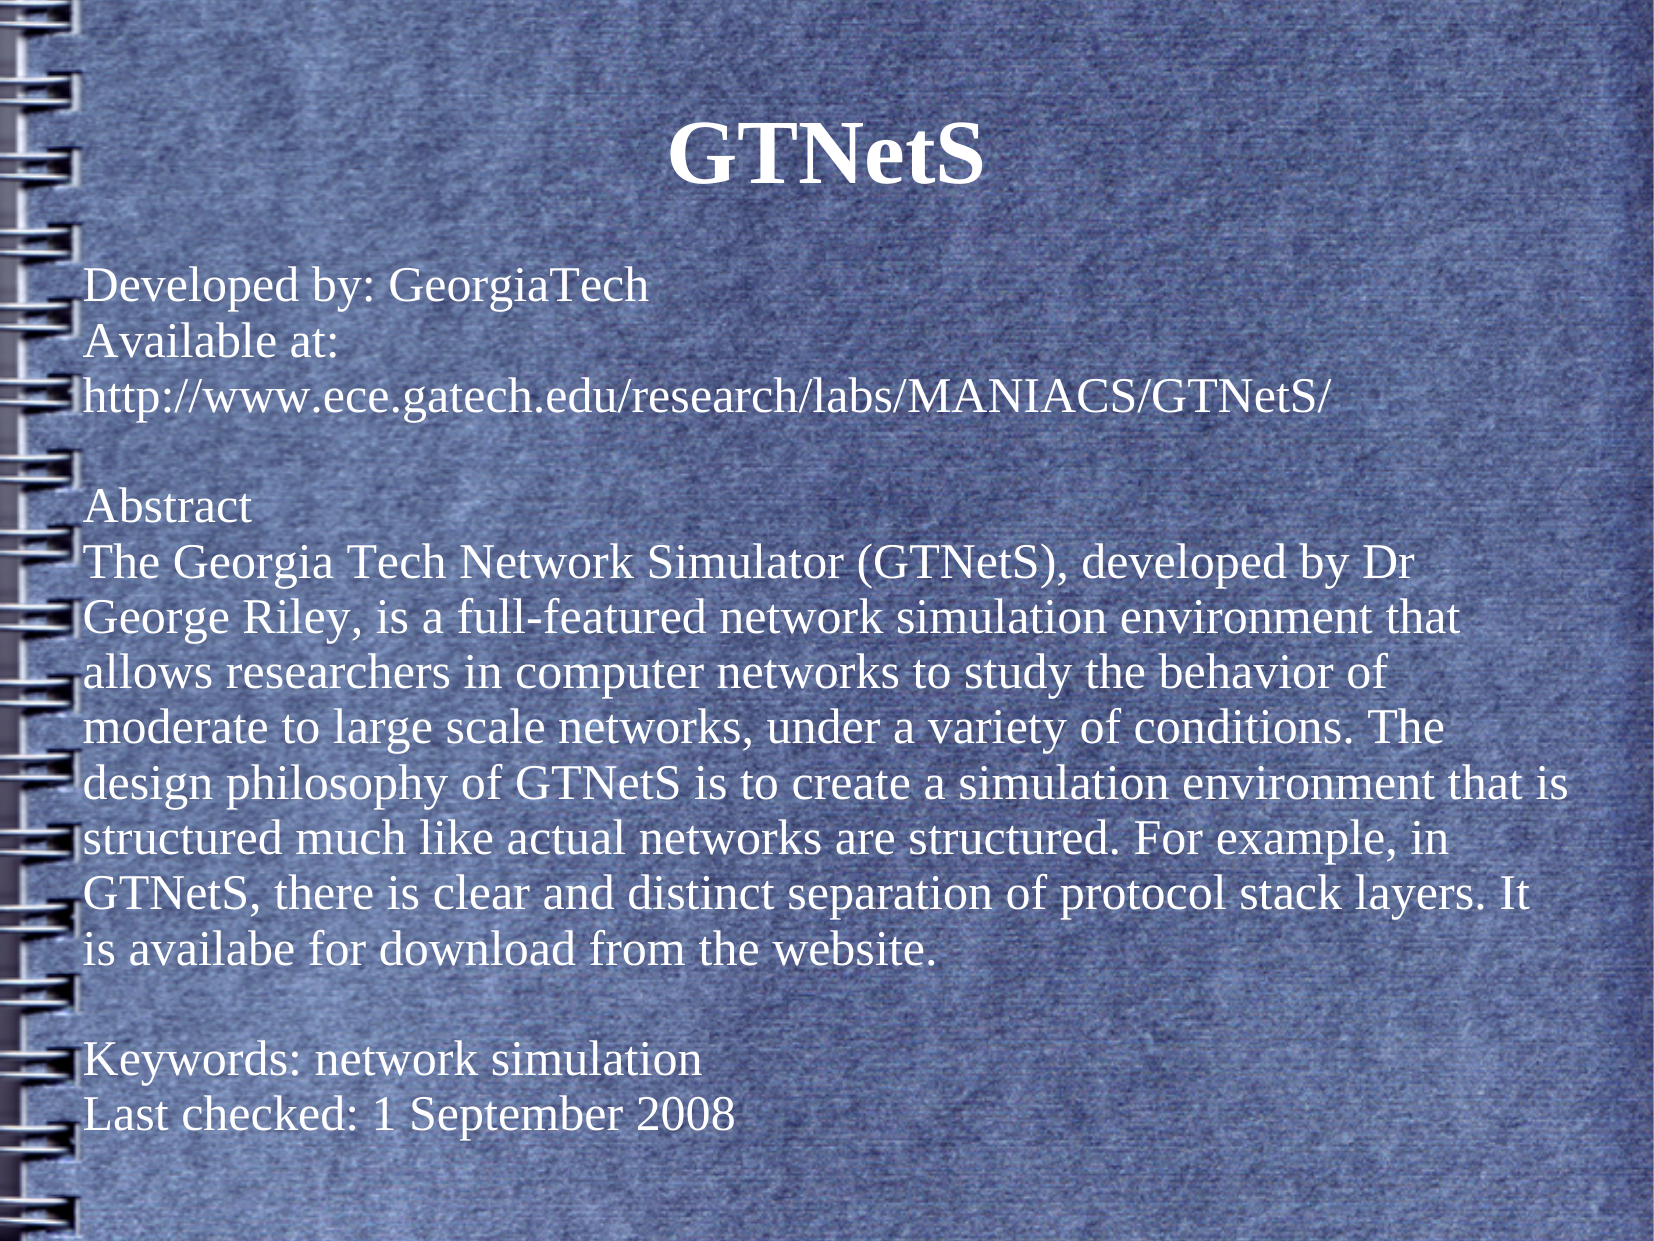

# GTNetS
Developed by: GeorgiaTech
Available at: http://www.ece.gatech.edu/research/labs/MANIACS/GTNetS/
Abstract
The Georgia Tech Network Simulator (GTNetS), developed by Dr George Riley, is a full-featured network simulation environment that allows researchers in computer networks to study the behavior of moderate to large scale networks, under a variety of conditions. The design philosophy of GTNetS is to create a simulation environment that is structured much like actual networks are structured. For example, in GTNetS, there is clear and distinct separation of protocol stack layers. It is availabe for download from the website.
Keywords: network simulation
Last checked: 1 September 2008